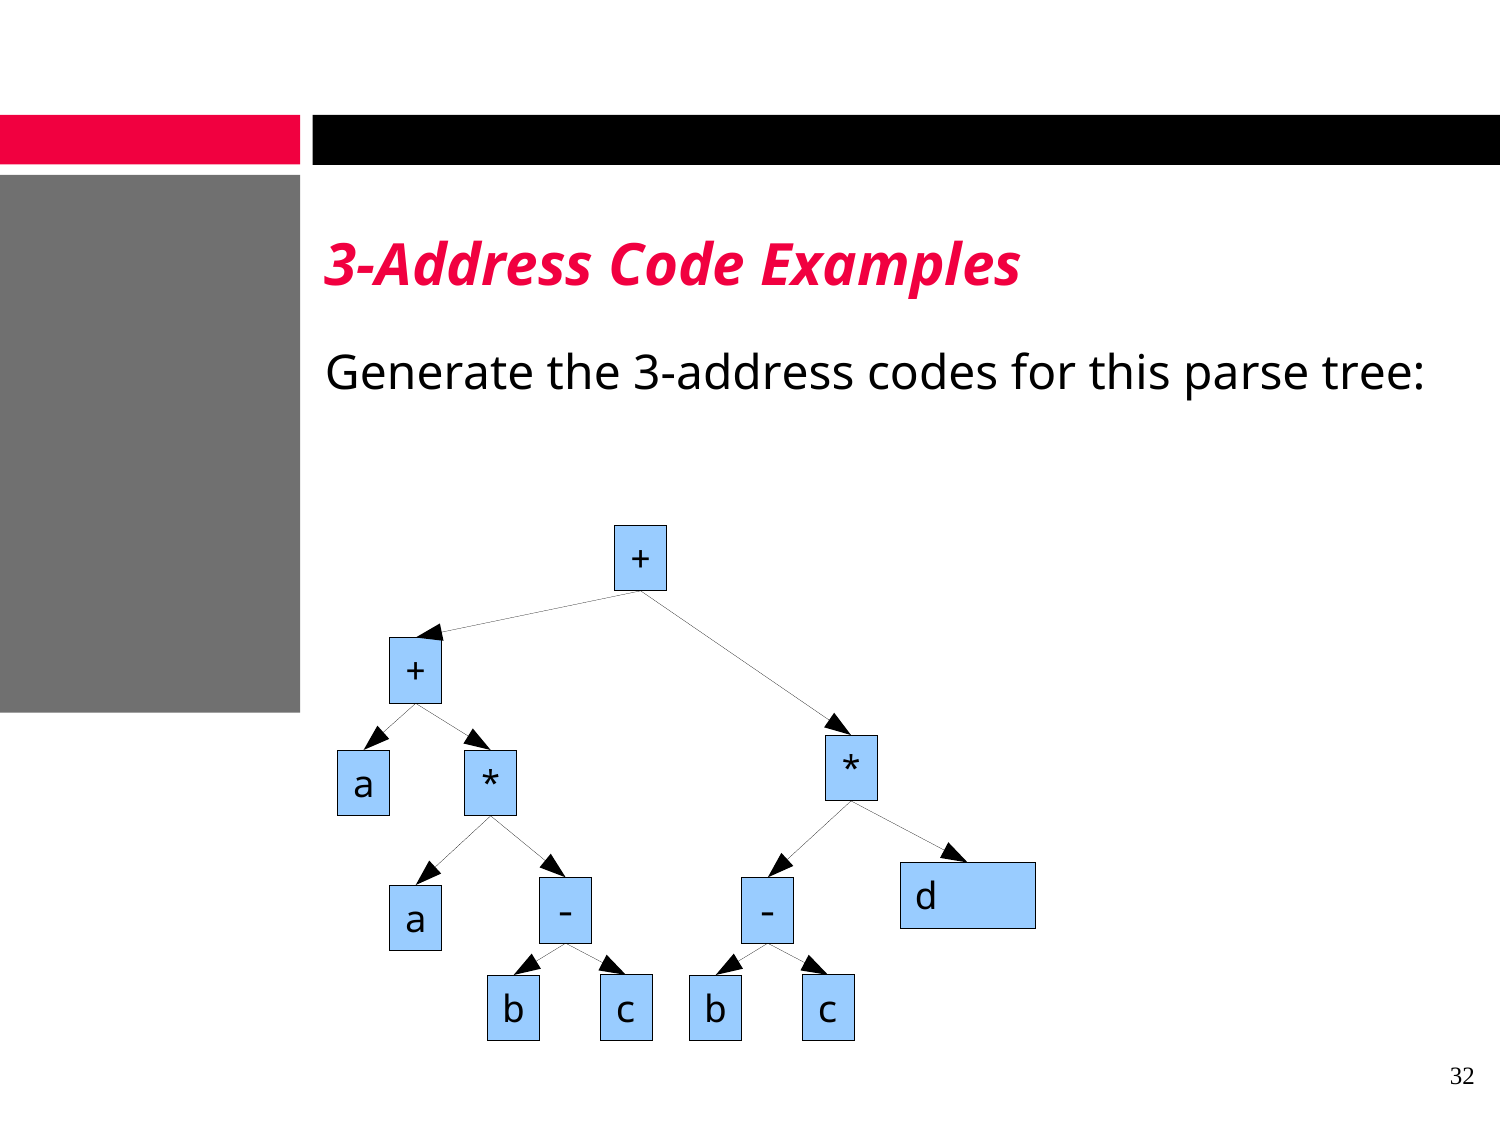

# 3-Address Code Examples
Generate the 3-address codes for this parse tree:
+
+
*
a
*
d
-
-
a
c
c
b
b
32